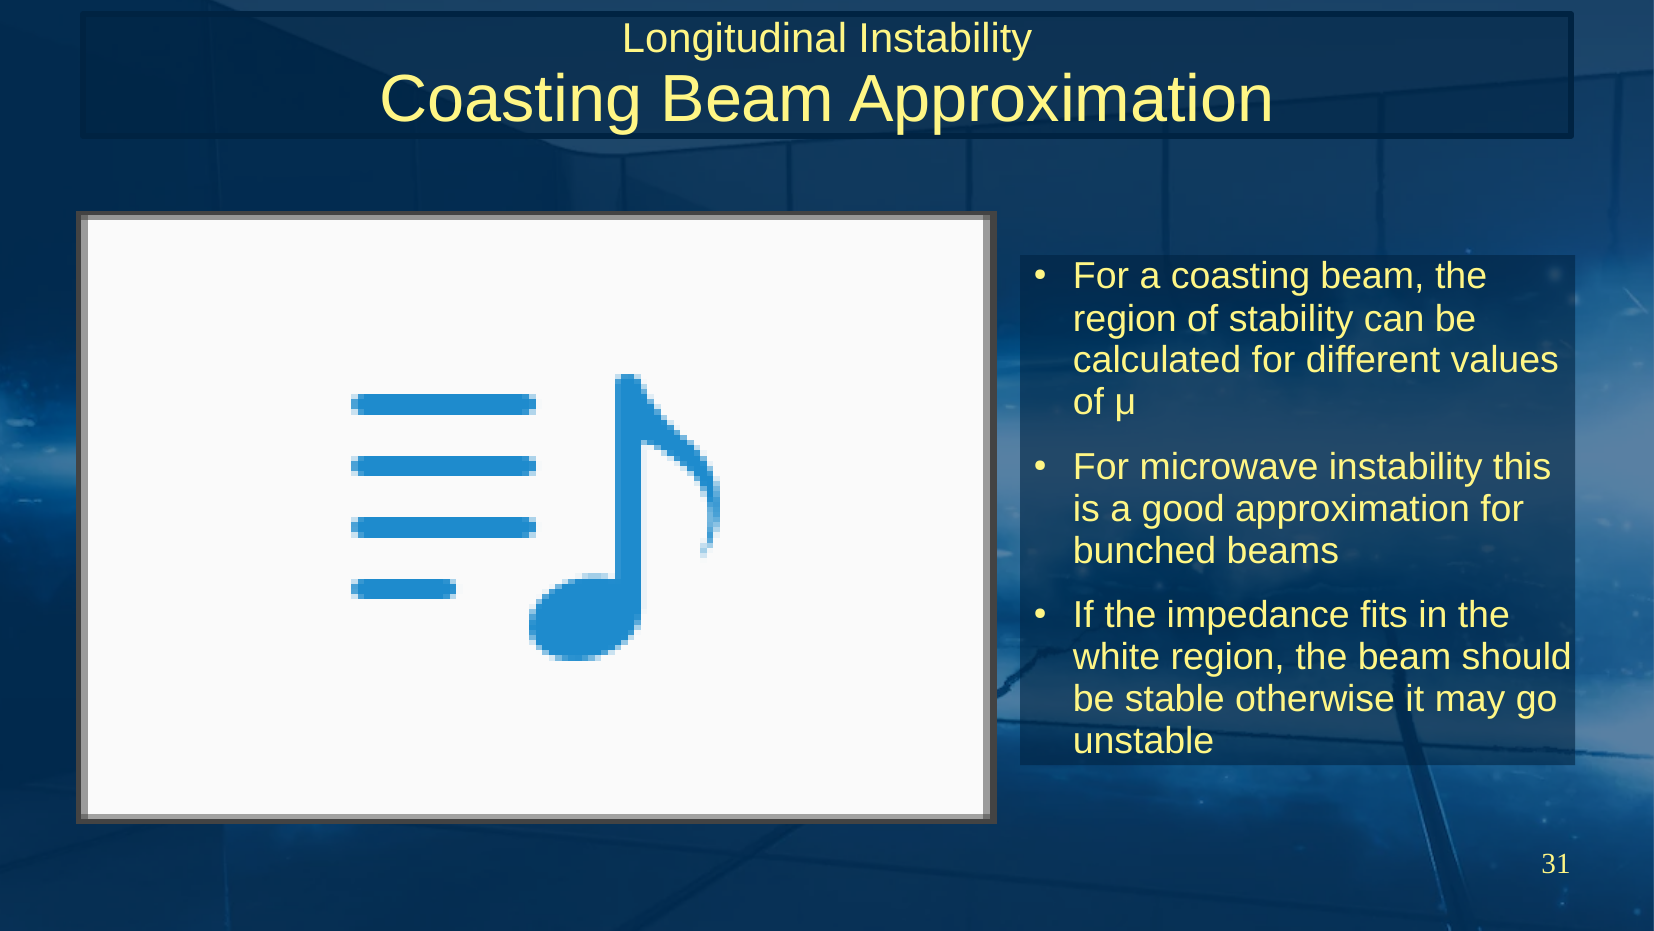

Longitudinal Instability
Coasting Beam Approximation
# For a coasting beam, the region of stability can be calculated for different values of μ
For microwave instability this is a good approximation for bunched beams
If the impedance fits in the white region, the beam should be stable otherwise it may go unstable
31